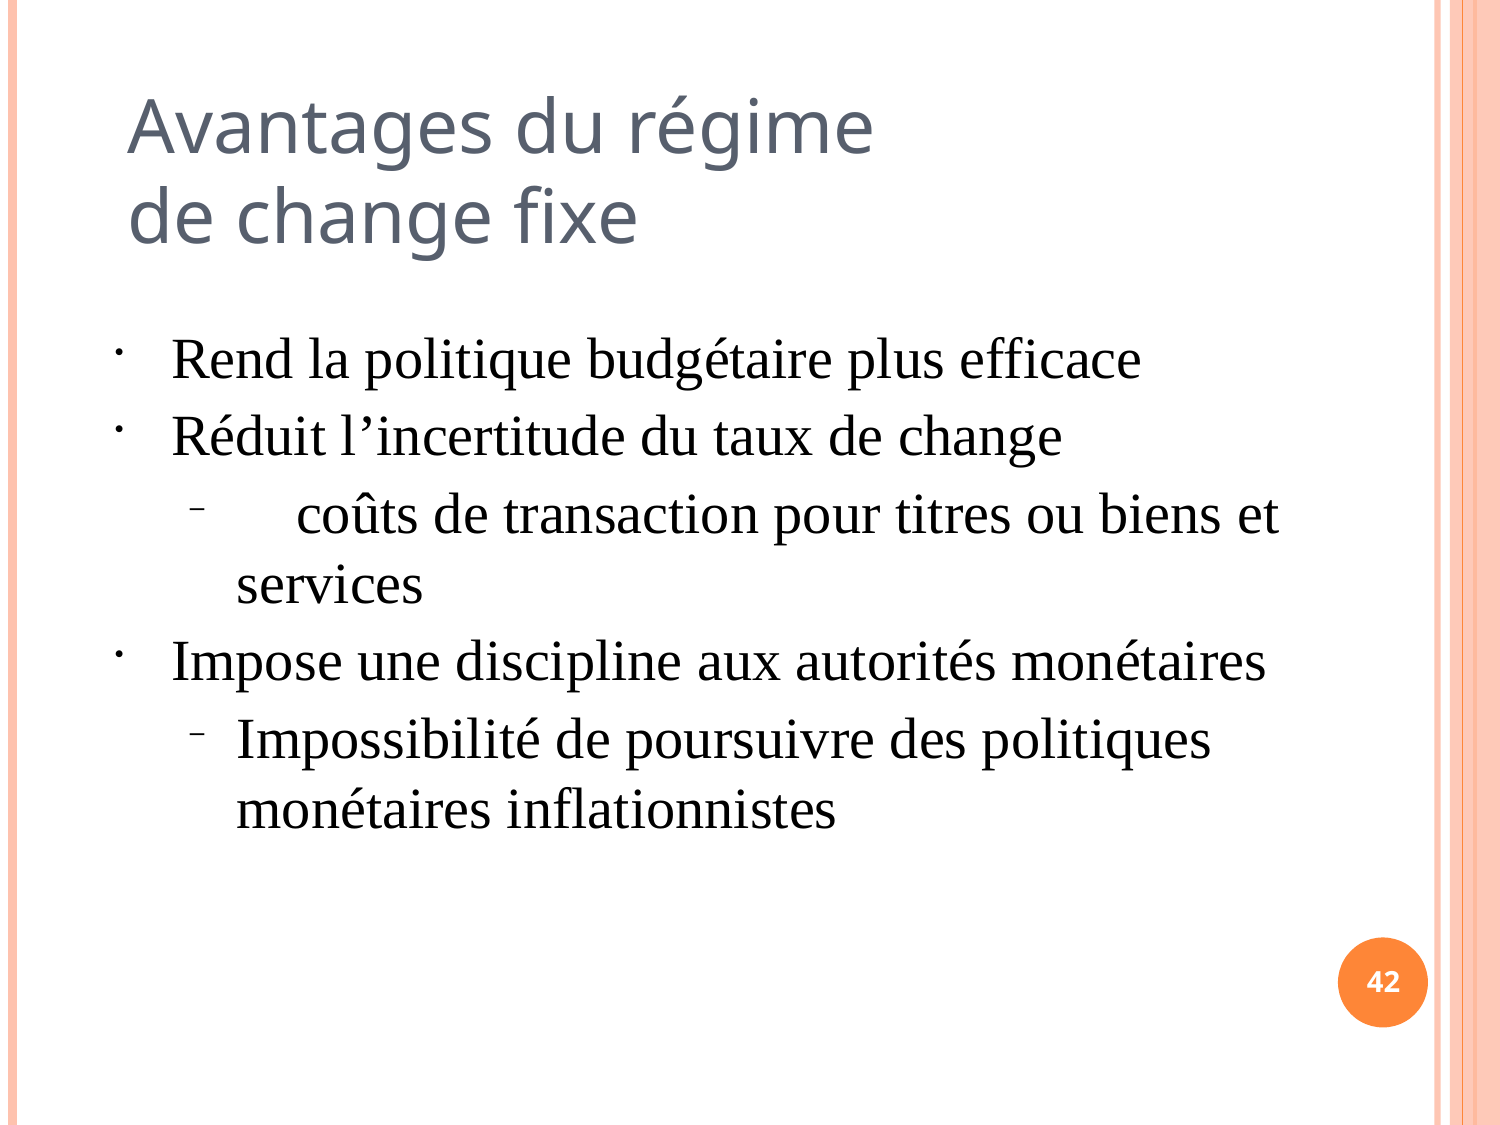

Avantages du régime
de change fixe
Rend la politique budgétaire plus efficace
Réduit l’incertitude du taux de change
 coûts de transaction pour titres ou biens et services
Impose une discipline aux autorités monétaires
Impossibilité de poursuivre des politiques monétaires inflationnistes